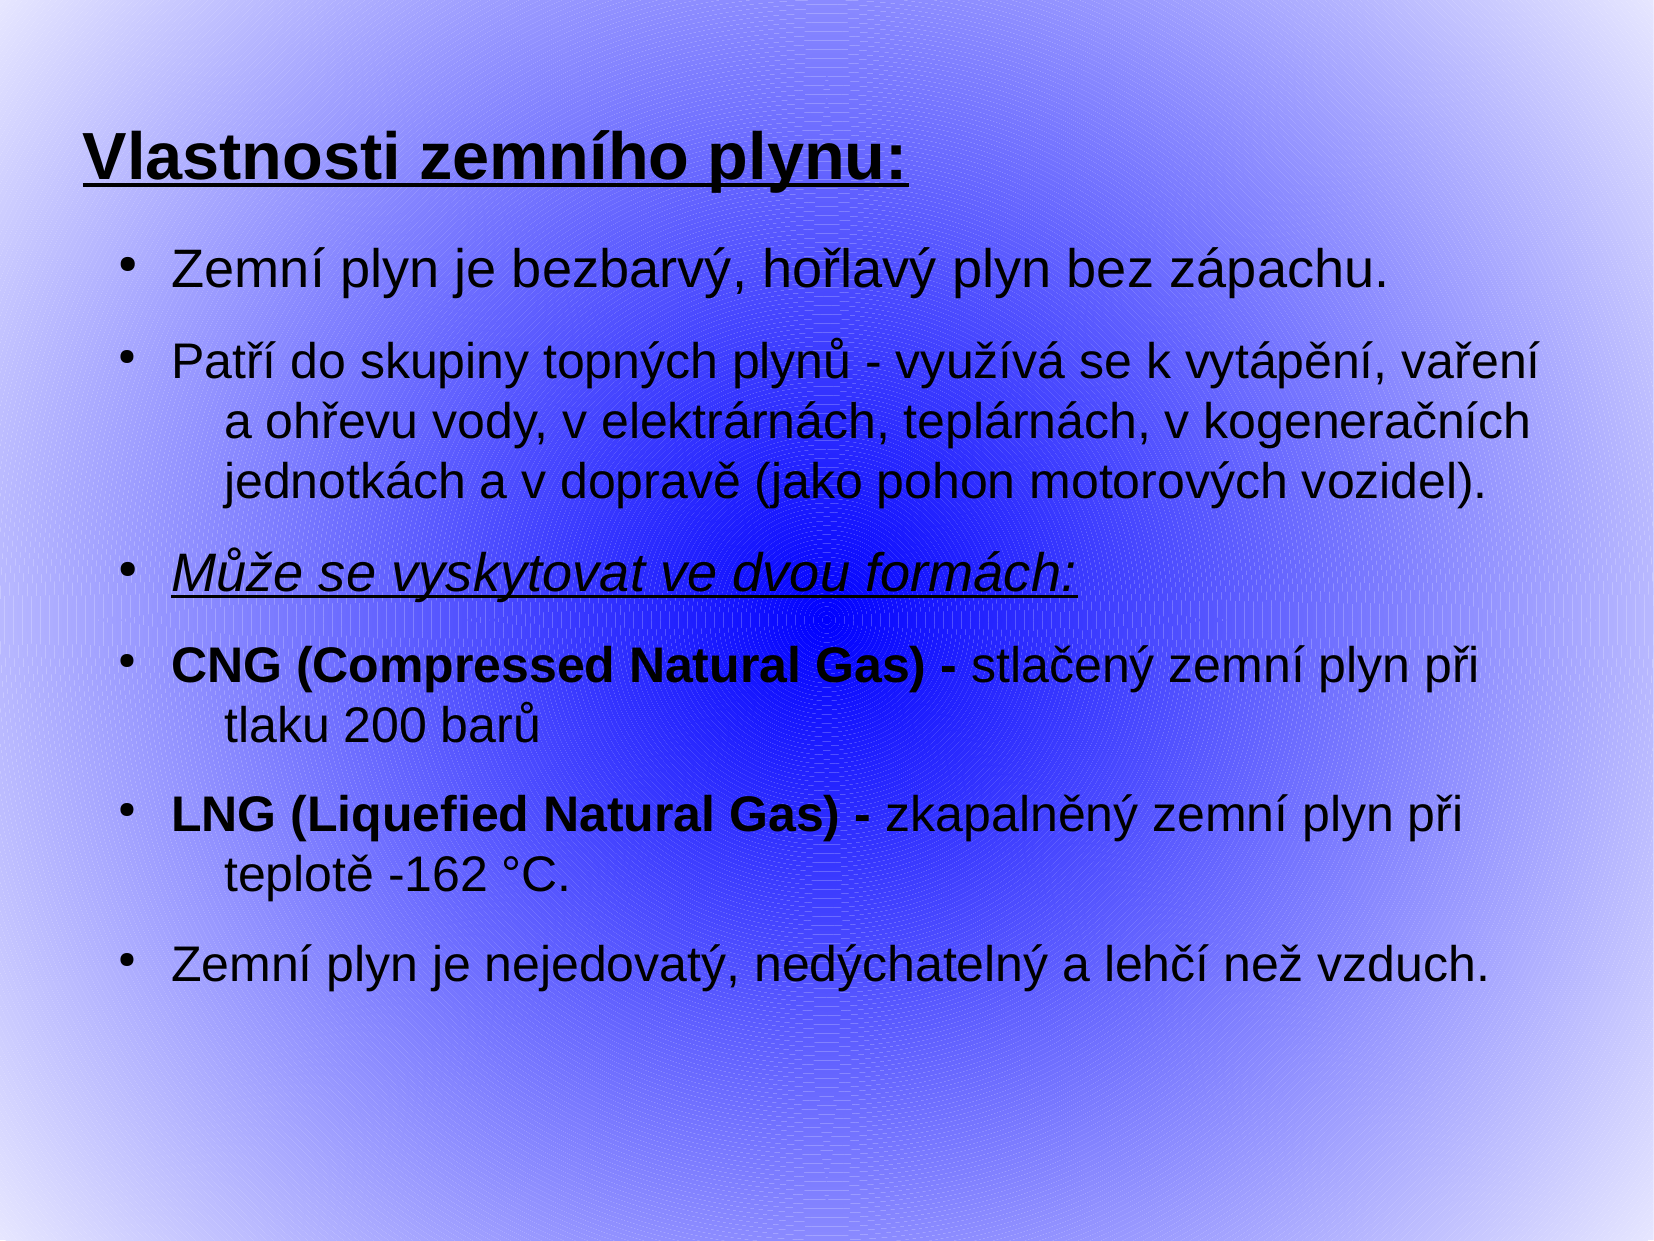

# Vlastnosti zemního plynu:
Zemní plyn je bezbarvý, hořlavý plyn bez zápachu.
Patří do skupiny topných plynů - využívá se k vytápění, vaření a ohřevu vody, v elektrárnách, teplárnách, v kogeneračních jednotkách a v dopravě (jako pohon motorových vozidel).
Může se vyskytovat ve dvou formách:
CNG (Compressed Natural Gas) - stlačený zemní plyn při tlaku 200 barů
LNG (Liquefied Natural Gas) - zkapalněný zemní plyn při teplotě -162 °C.
Zemní plyn je nejedovatý, nedýchatelný a lehčí než vzduch.